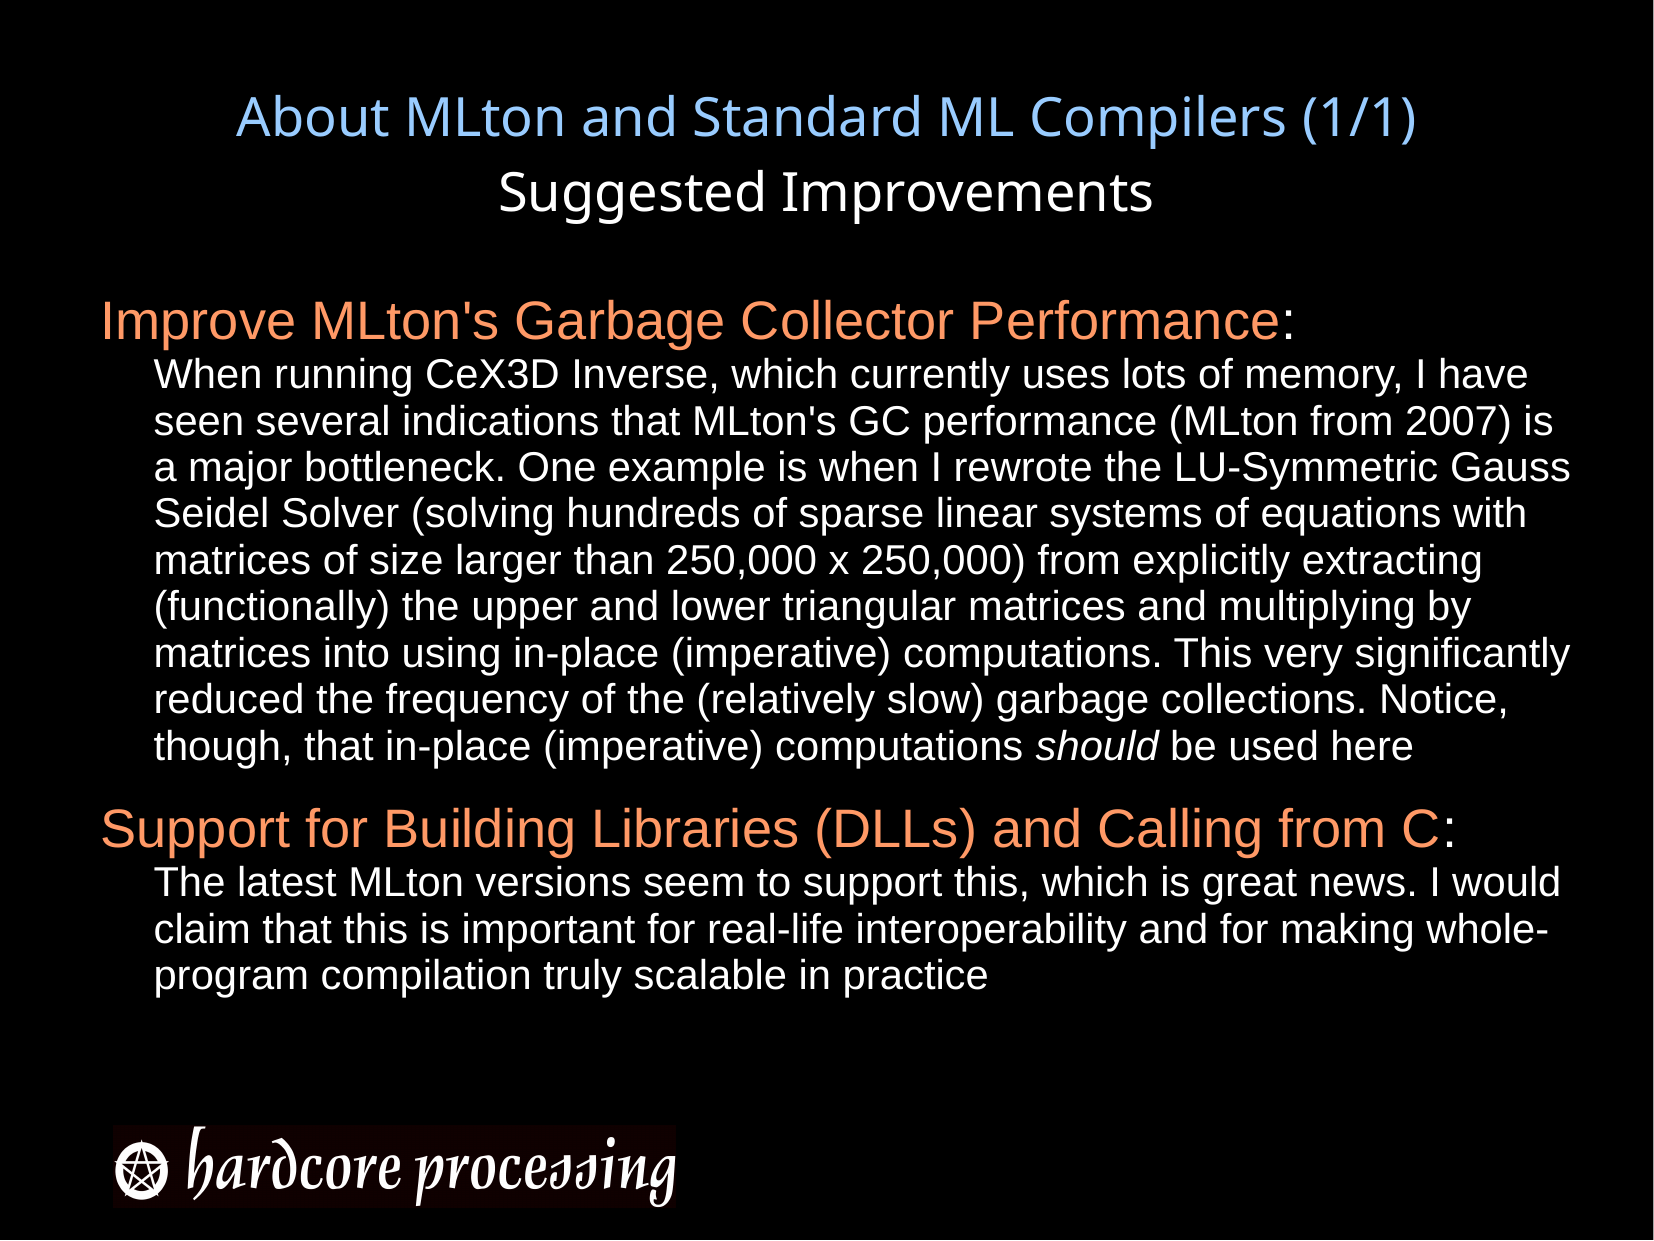

# About MLton and Standard ML Compilers (1/1) Suggested Improvements
Improve MLton's Garbage Collector Performance:
When running CeX3D Inverse, which currently uses lots of memory, I have seen several indications that MLton's GC performance (MLton from 2007) is a major bottleneck. One example is when I rewrote the LU-Symmetric Gauss Seidel Solver (solving hundreds of sparse linear systems of equations with matrices of size larger than 250,000 x 250,000) from explicitly extracting (functionally) the upper and lower triangular matrices and multiplying by matrices into using in-place (imperative) computations. This very significantly reduced the frequency of the (relatively slow) garbage collections. Notice, though, that in-place (imperative) computations should be used here
Support for Building Libraries (DLLs) and Calling from C:
The latest MLton versions seem to support this, which is great news. I would claim that this is important for real-life interoperability and for making whole-program compilation truly scalable in practice